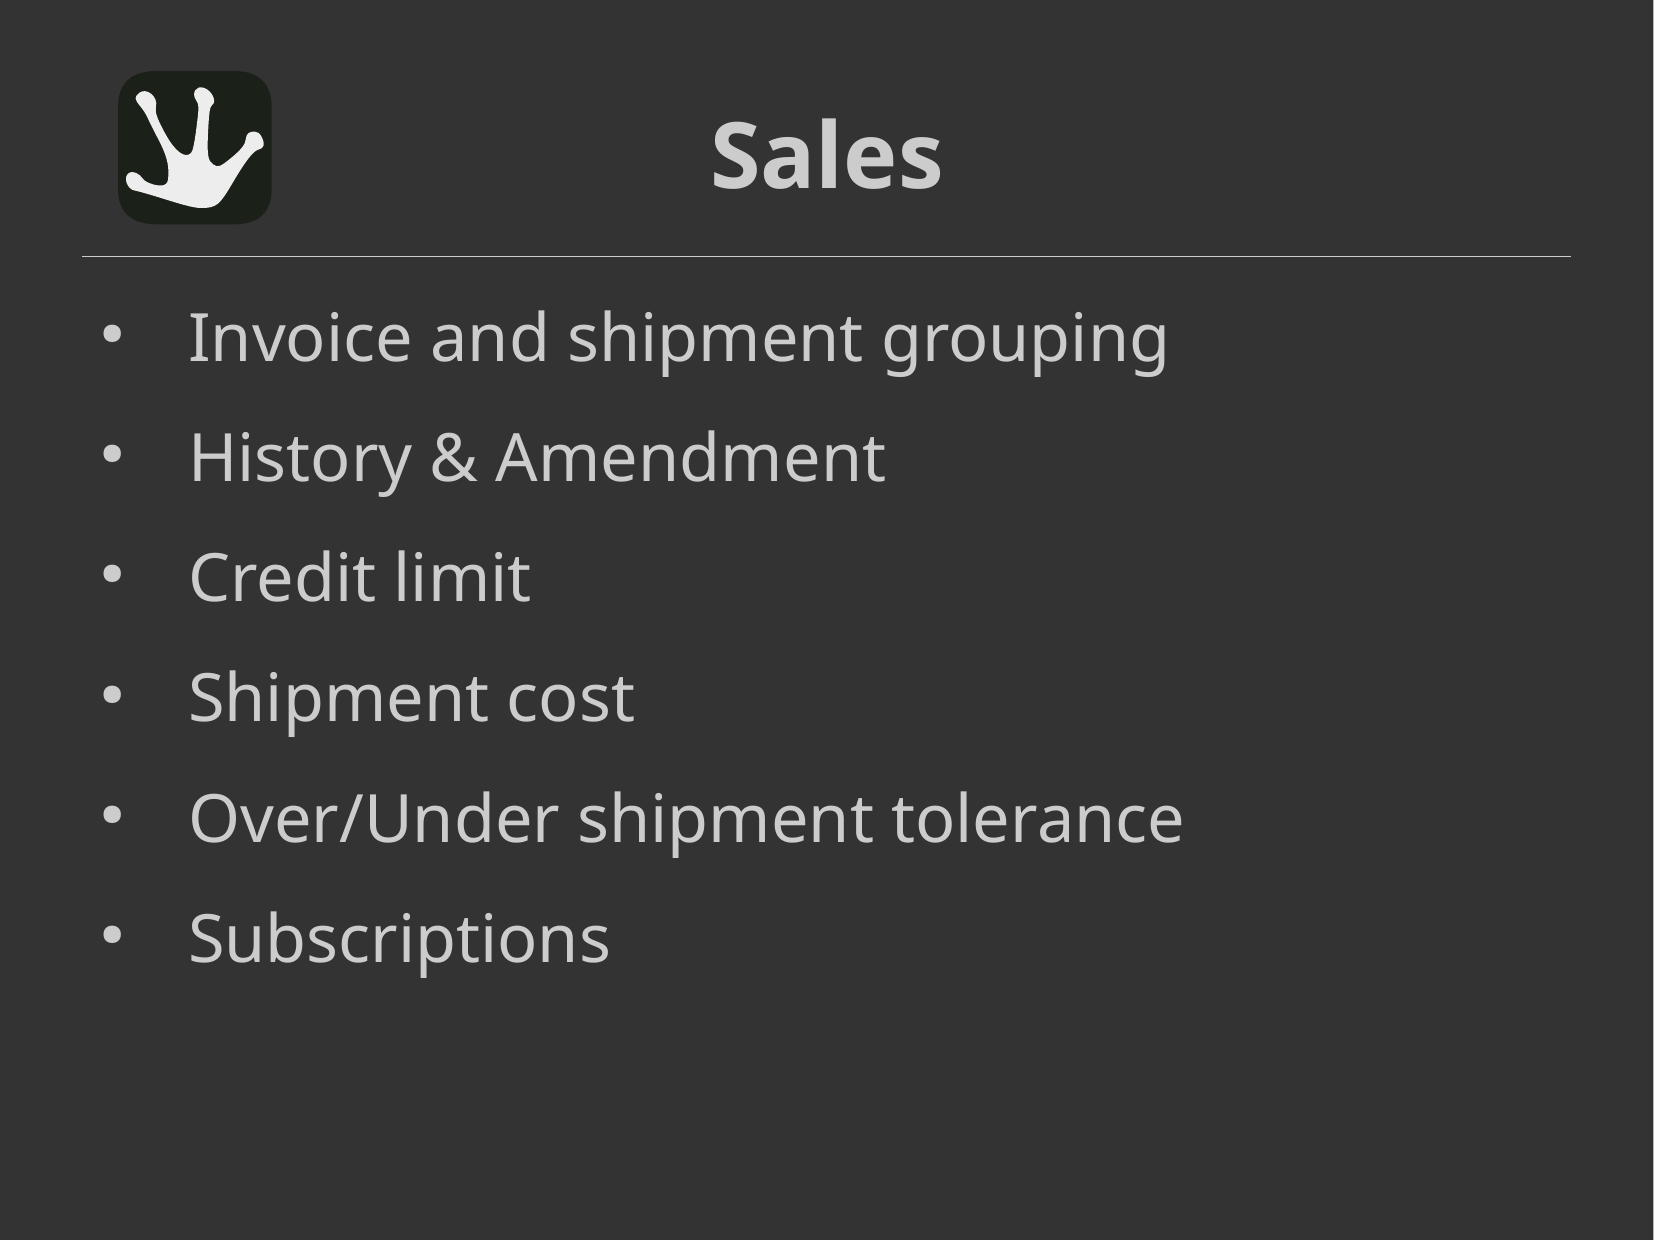

# Sales
 Invoice and shipment grouping
 History & Amendment
 Credit limit
 Shipment cost
 Over/Under shipment tolerance
 Subscriptions